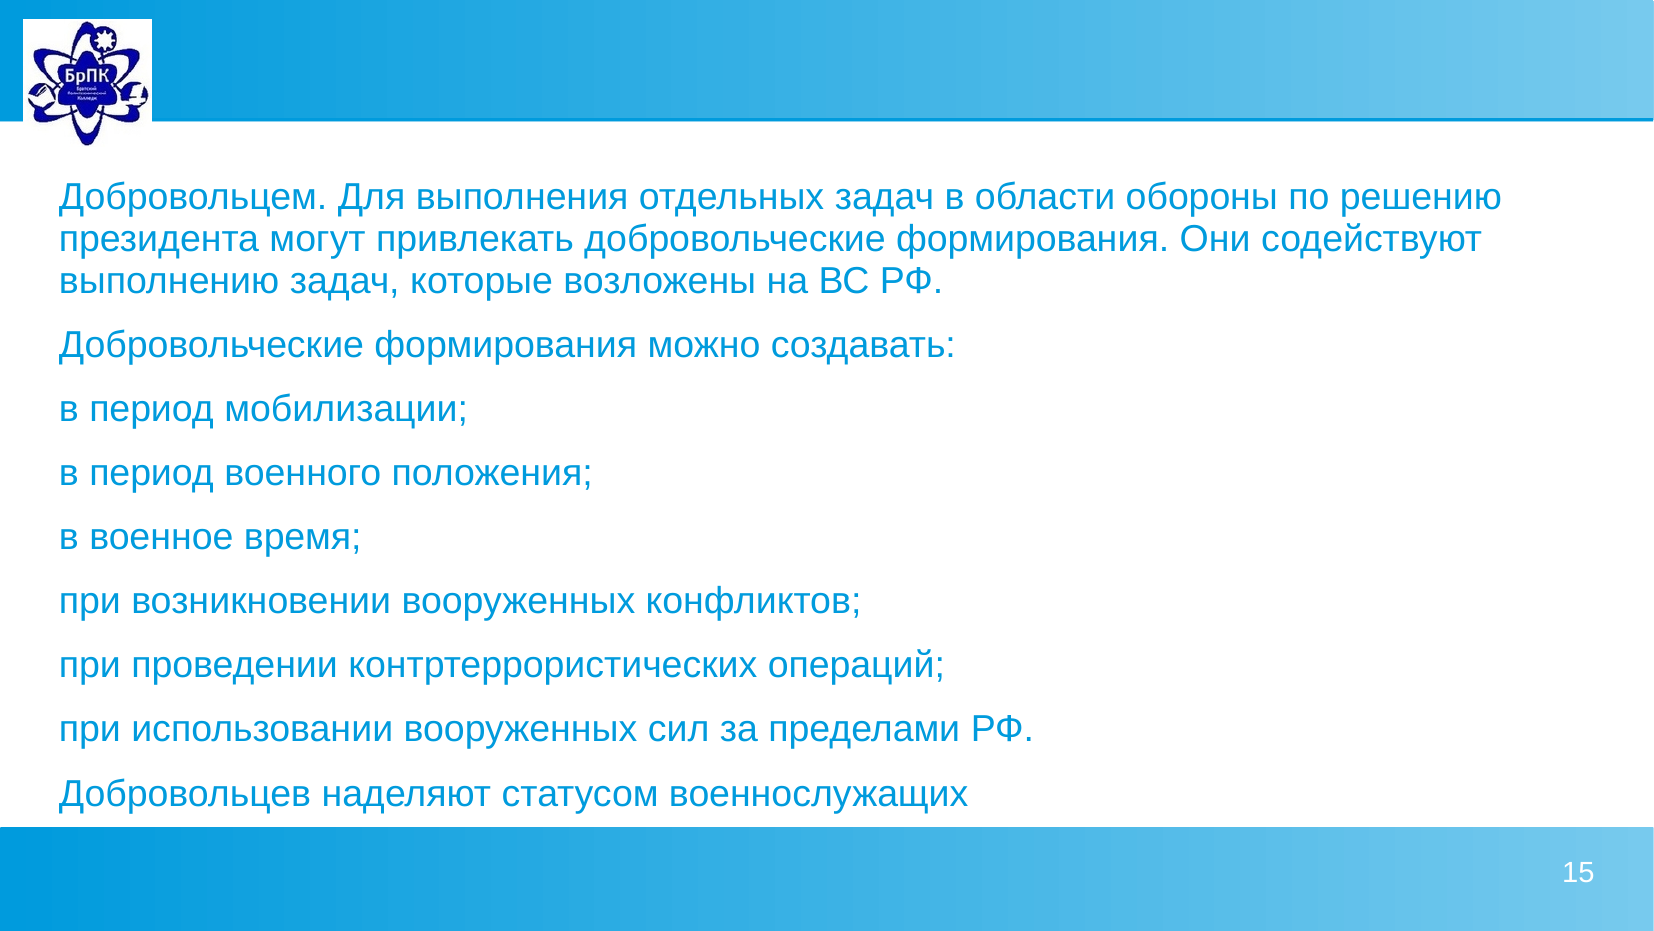

# Добровольцем. Для выполнения отдельных задач в области обороны по решению президента могут привлекать добровольческие формирования. Они содействуют выполнению задач, которые возложены на ВС РФ.
Добровольческие формирования можно создавать:
в период мобилизации;
в период военного положения;
в военное время;
при возникновении вооруженных конфликтов;
при проведении контртеррористических операций;
при использовании вооруженных сил за пределами РФ.
Добровольцев наделяют статусом военнослужащих
15